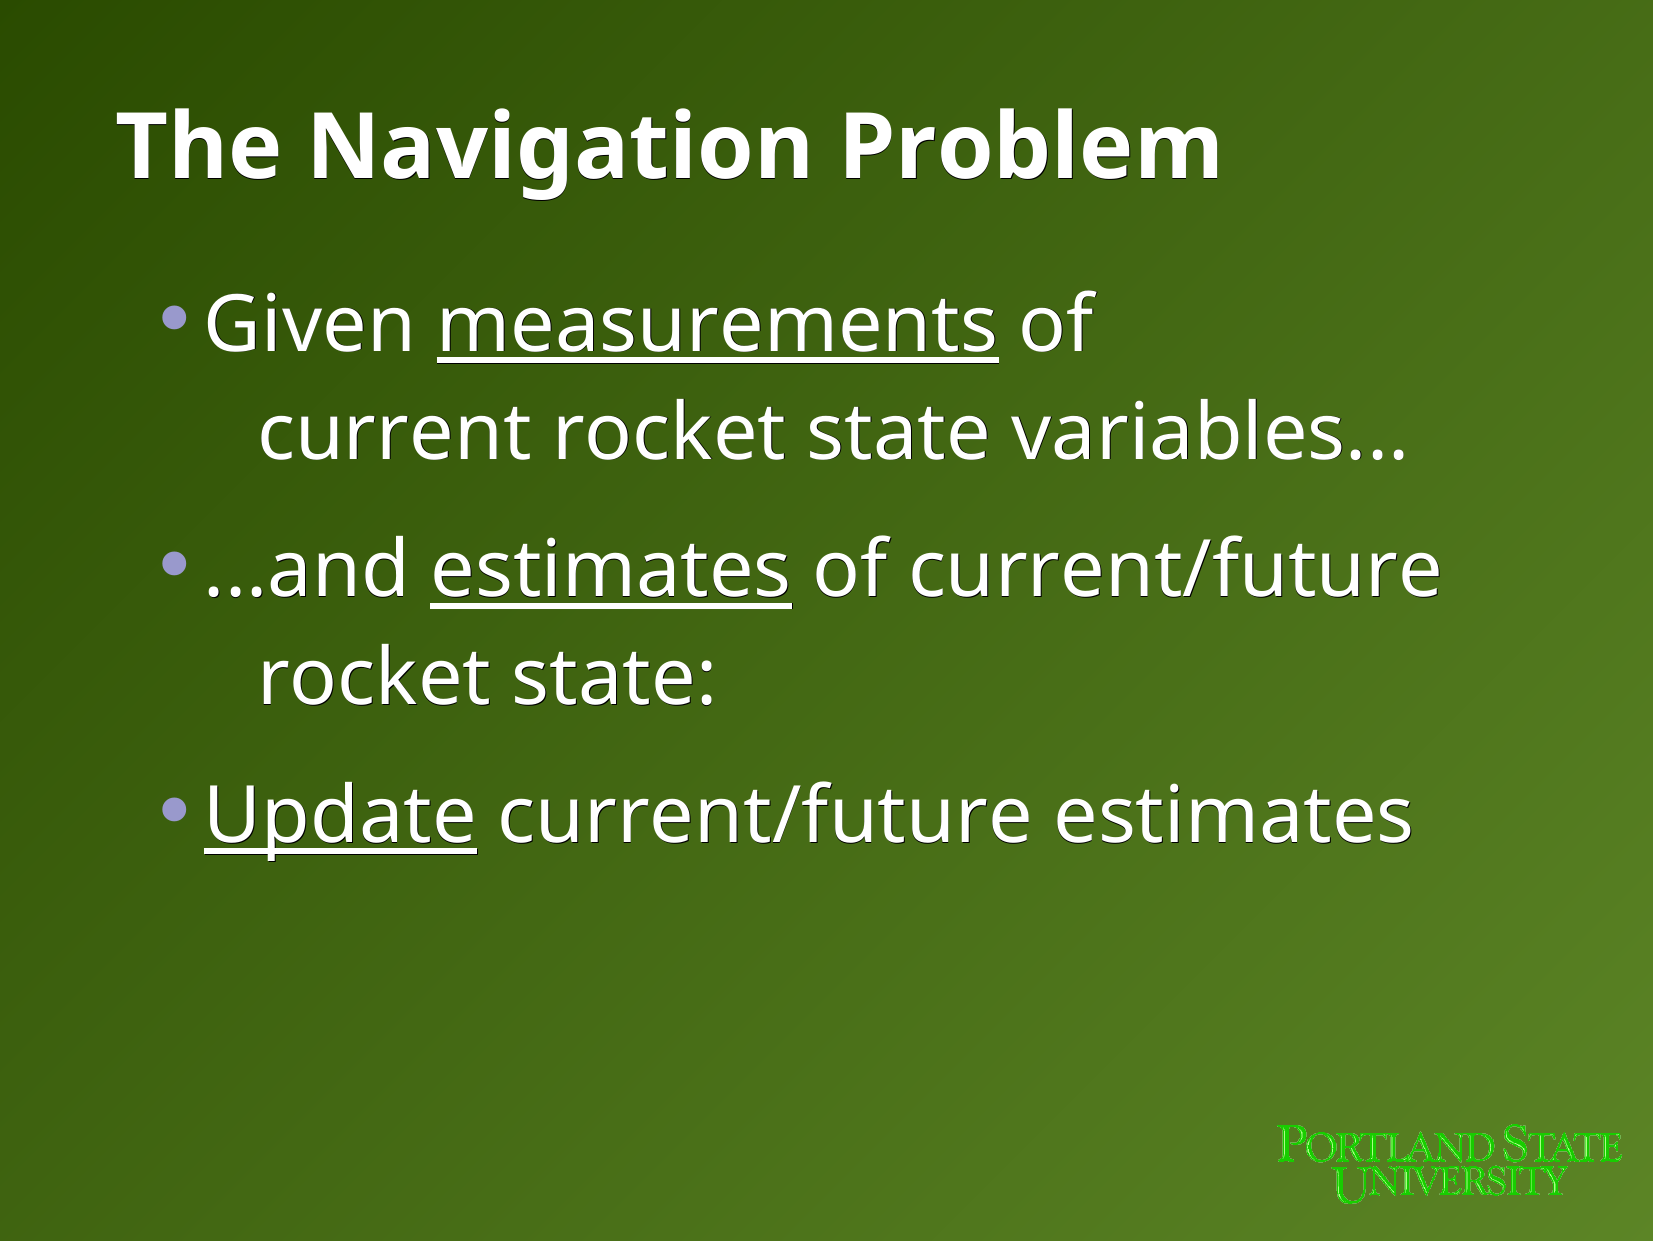

# The Navigation Problem
Given measurements of
current rocket state variables...
...and estimates of current/future rocket state:
Update current/future estimates